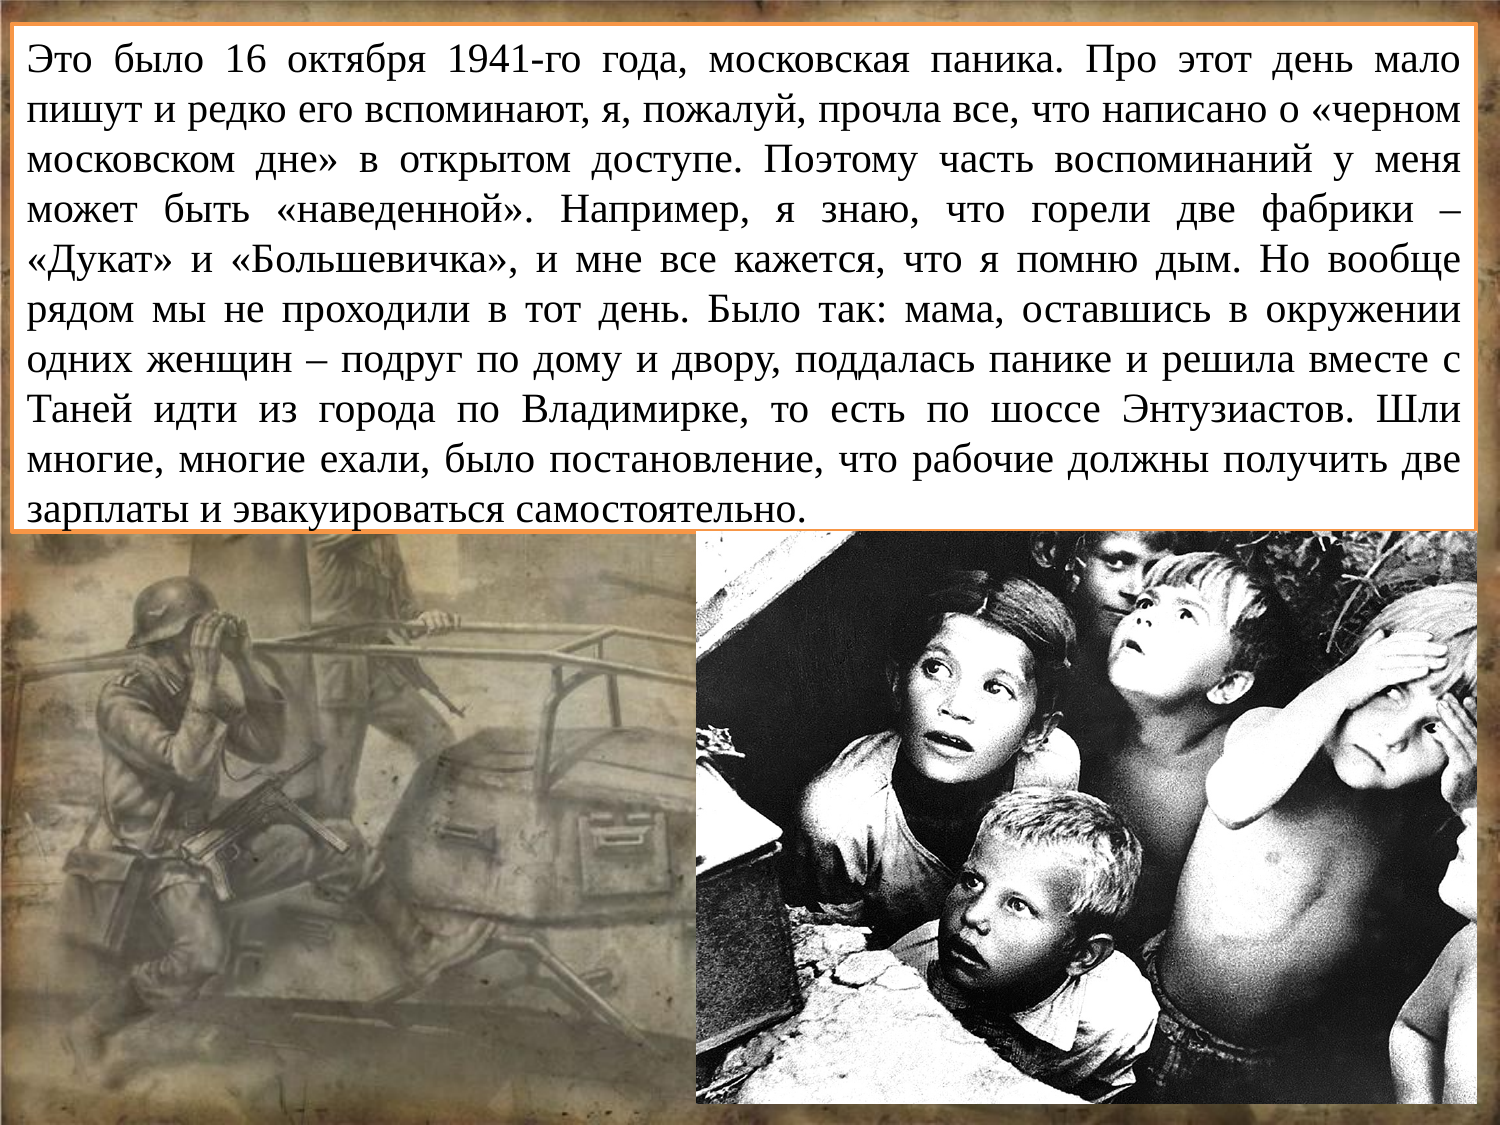

Это было 16 октября 1941-го года, московская паника. Про этот день мало пишут и редко его вспоминают, я, пожалуй, прочла все, что написано о «черном московском дне» в открытом доступе. Поэтому часть воспоминаний у меня может быть «наведенной». Например, я знаю, что горели две фабрики – «Дукат» и «Большевичка», и мне все кажется, что я помню дым. Но вообще рядом мы не проходили в тот день. Было так: мама, оставшись в окружении одних женщин – подруг по дому и двору, поддалась панике и решила вместе с Таней идти из города по Владимирке, то есть по шоссе Энтузиастов. Шли многие, многие ехали, было постановление, что рабочие должны получить две зарплаты и эвакуироваться самостоятельно.
#